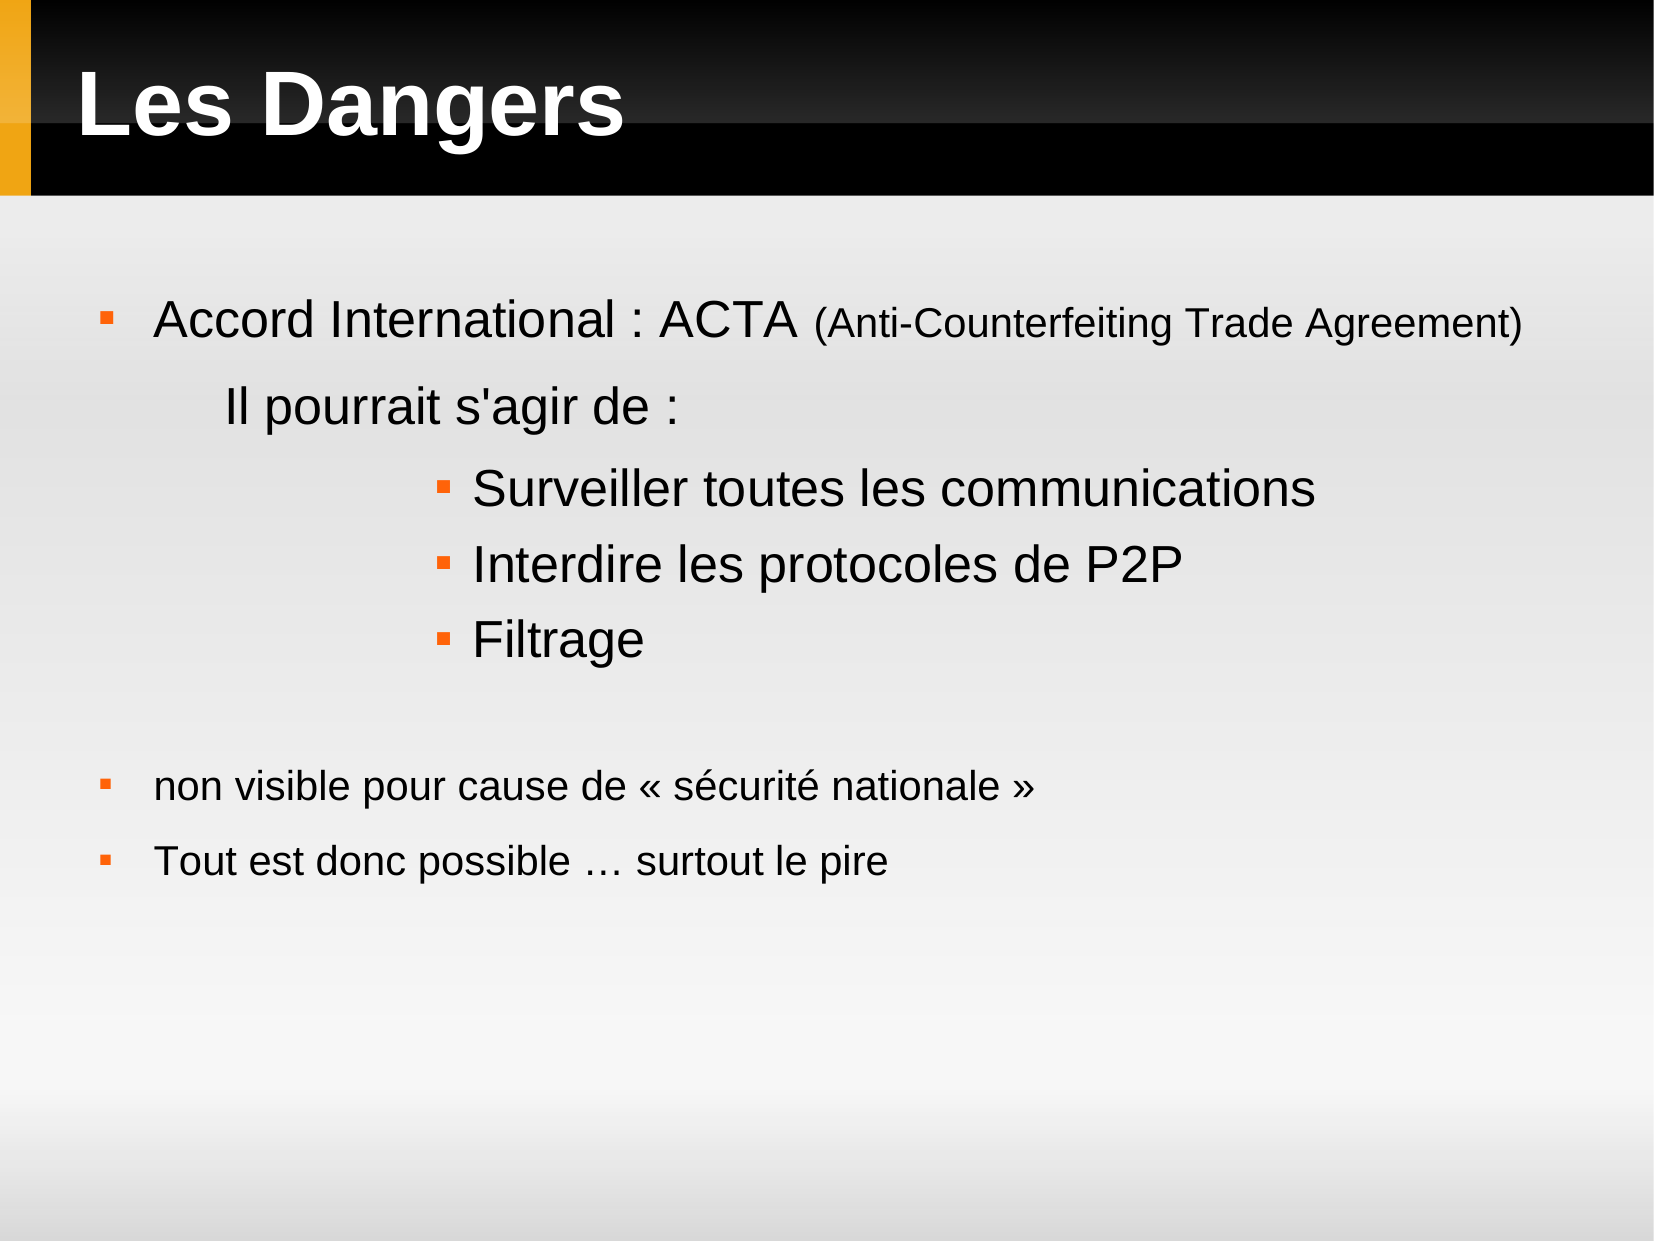

# Les Dangers
Accord International : ACTA (Anti-Counterfeiting Trade Agreement)
Il pourrait s'agir de :
Surveiller toutes les communications
Interdire les protocoles de P2P
Filtrage
non visible pour cause de « sécurité nationale »
Tout est donc possible … surtout le pire